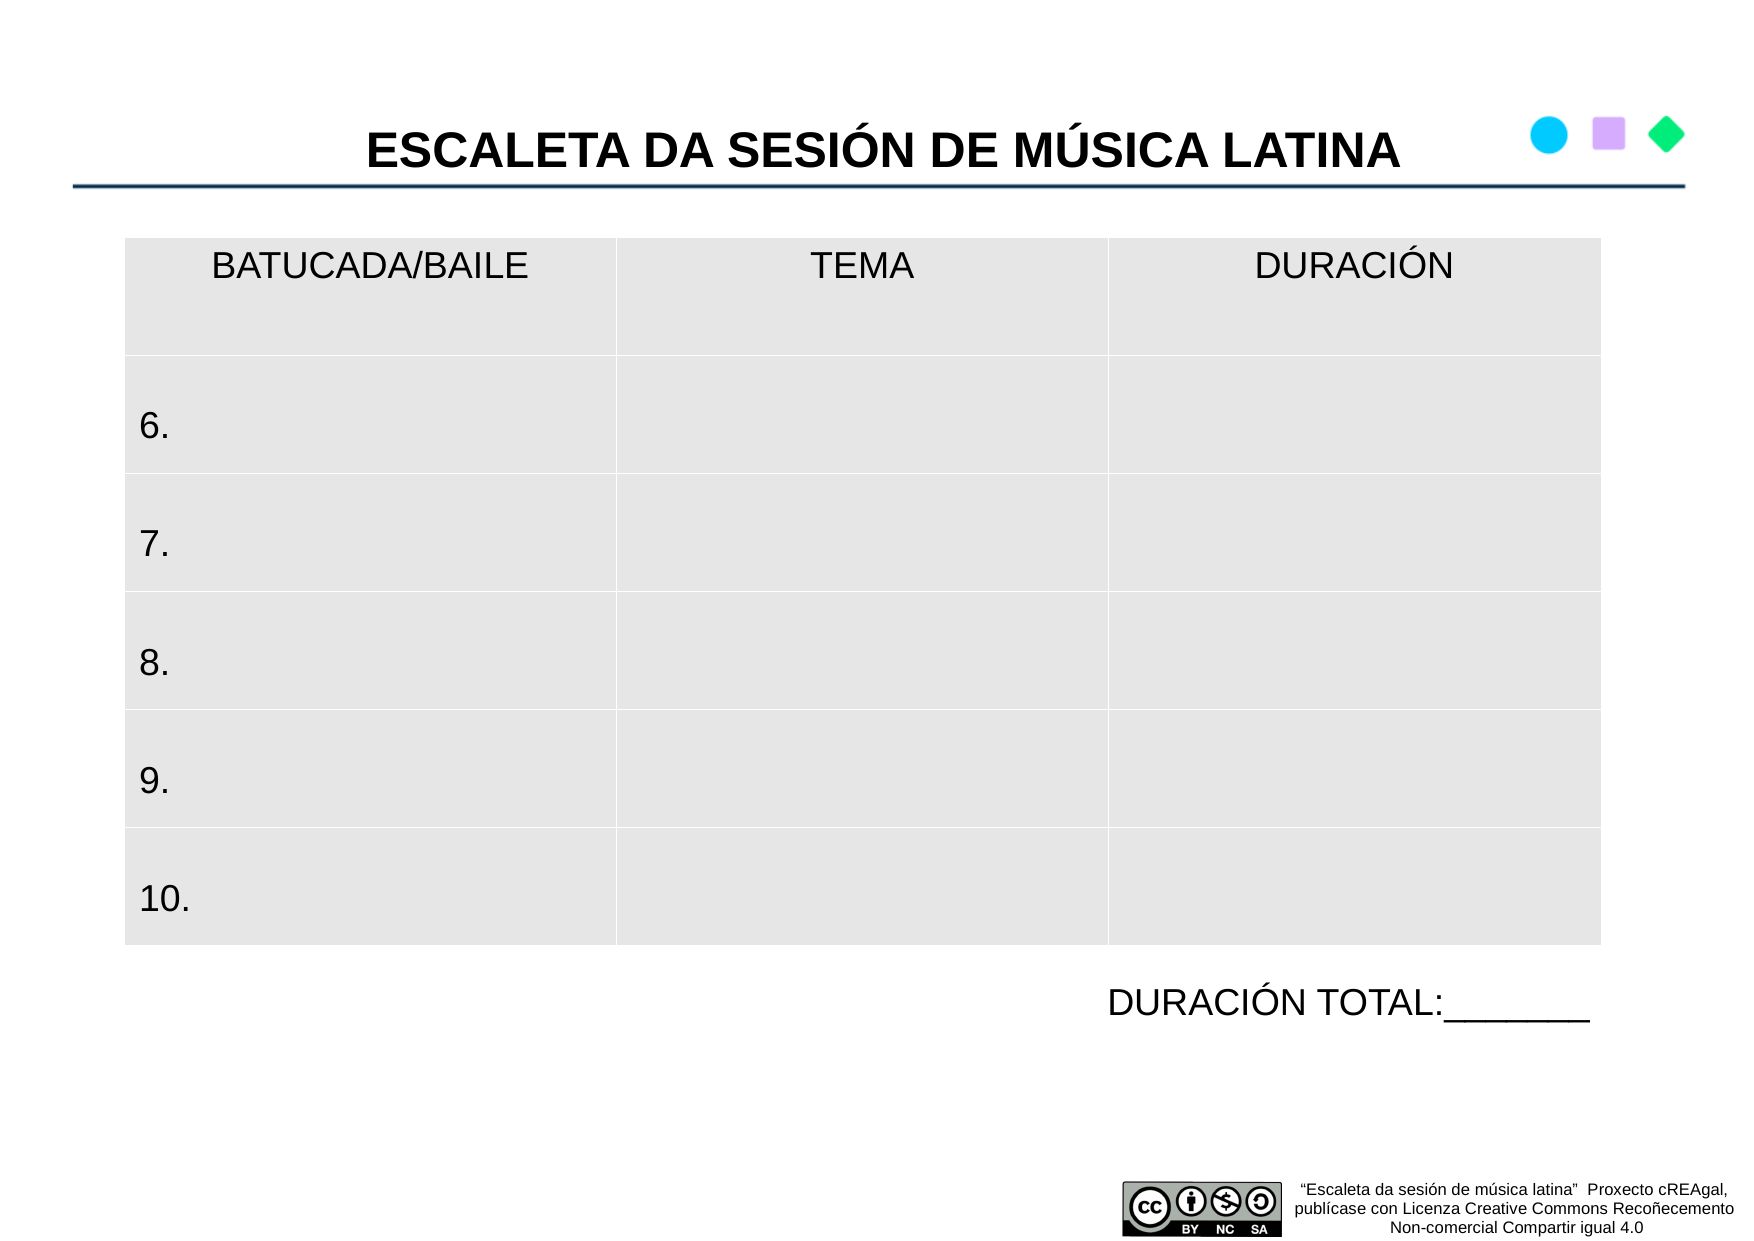

ESCALETA DA SESIÓN DE MÚSICA LATINA
| BATUCADA/BAILE | TEMA | DURACIÓN |
| --- | --- | --- |
| 6. | | |
| 7. | | |
| 8. | | |
| 9. | | |
| 10. | | |
DURACIÓN TOTAL:_______
“Escaleta da sesión de música latina” Proxecto cREAgal, publícase con Licenza Creative Commons Recoñecemento Non-comercial Compartir igual 4.0